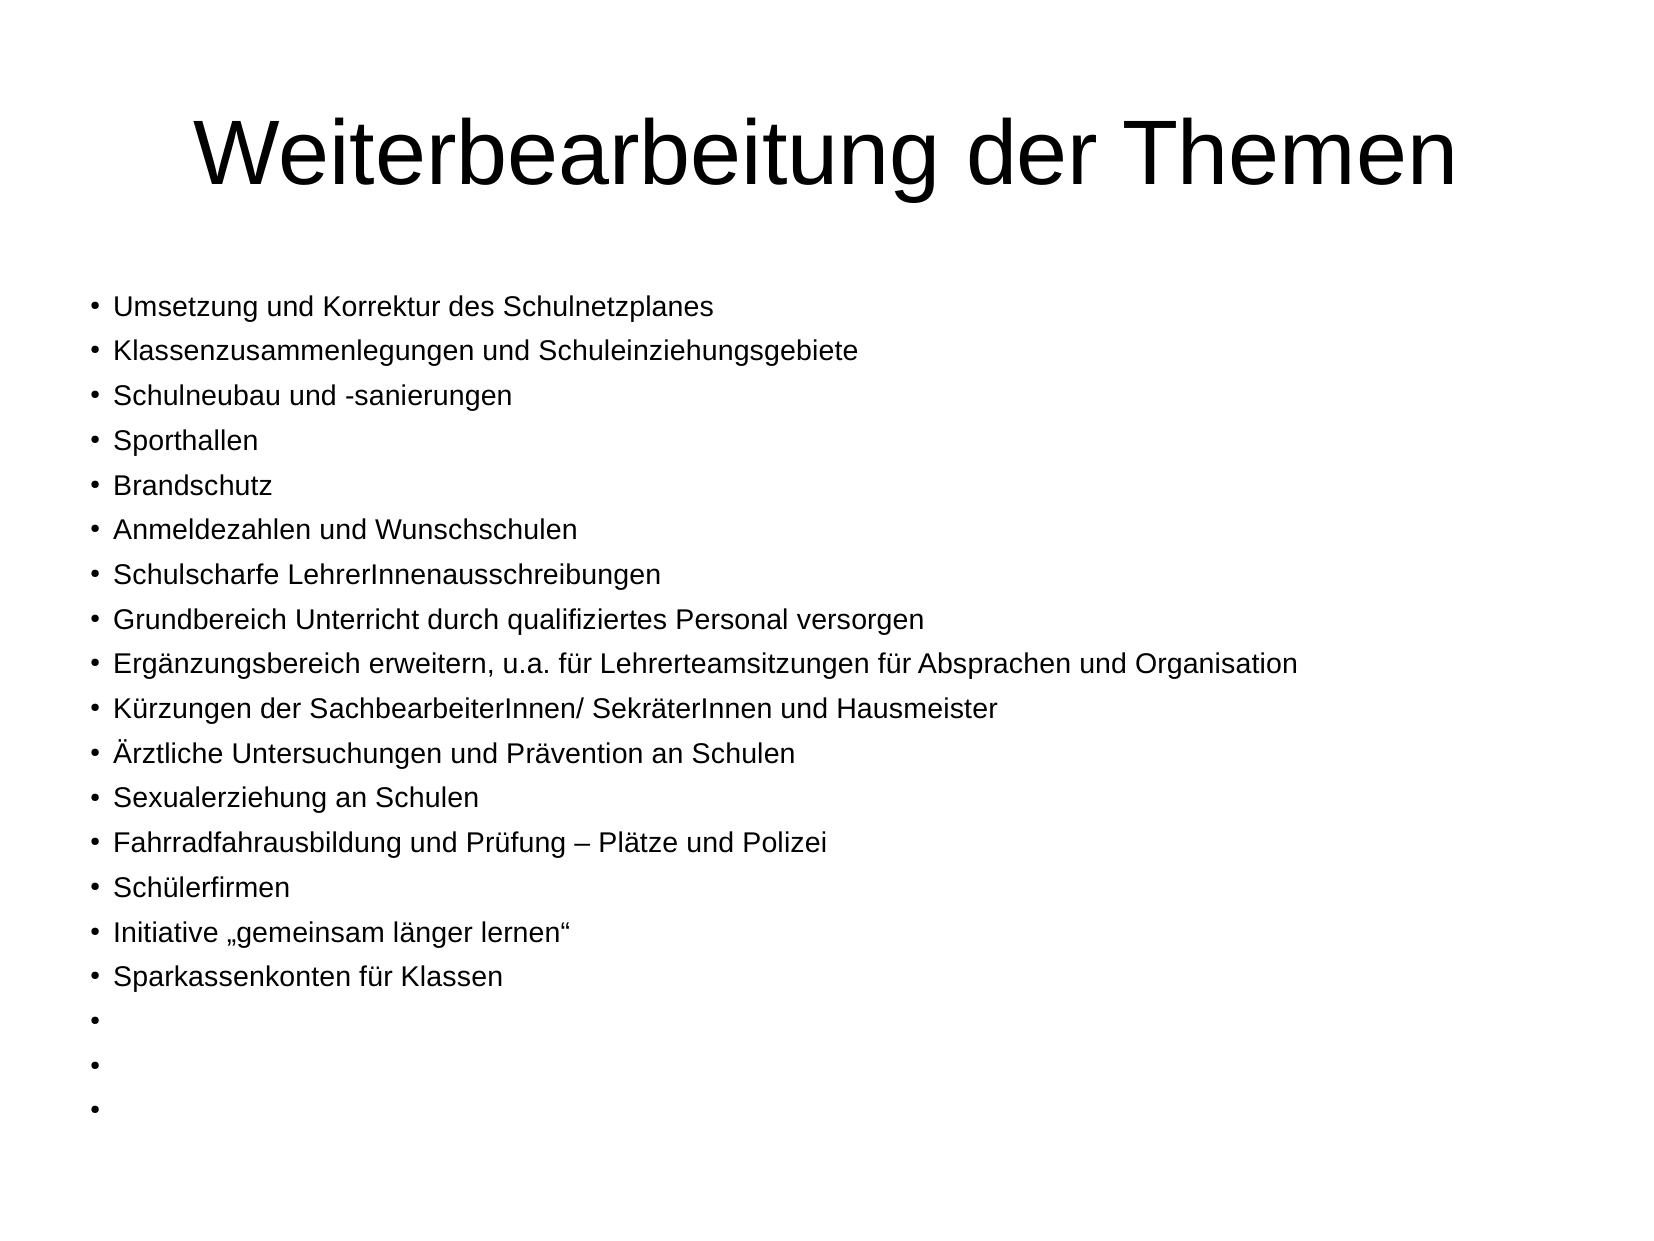

# Weiterbearbeitung der Themen
Umsetzung und Korrektur des Schulnetzplanes
Klassenzusammenlegungen und Schuleinziehungsgebiete
Schulneubau und -sanierungen
Sporthallen
Brandschutz
Anmeldezahlen und Wunschschulen
Schulscharfe LehrerInnenausschreibungen
Grundbereich Unterricht durch qualifiziertes Personal versorgen
Ergänzungsbereich erweitern, u.a. für Lehrerteamsitzungen für Absprachen und Organisation
Kürzungen der SachbearbeiterInnen/ SekräterInnen und Hausmeister
Ärztliche Untersuchungen und Prävention an Schulen
Sexualerziehung an Schulen
Fahrradfahrausbildung und Prüfung – Plätze und Polizei
Schülerfirmen
Initiative „gemeinsam länger lernen“
Sparkassenkonten für Klassen